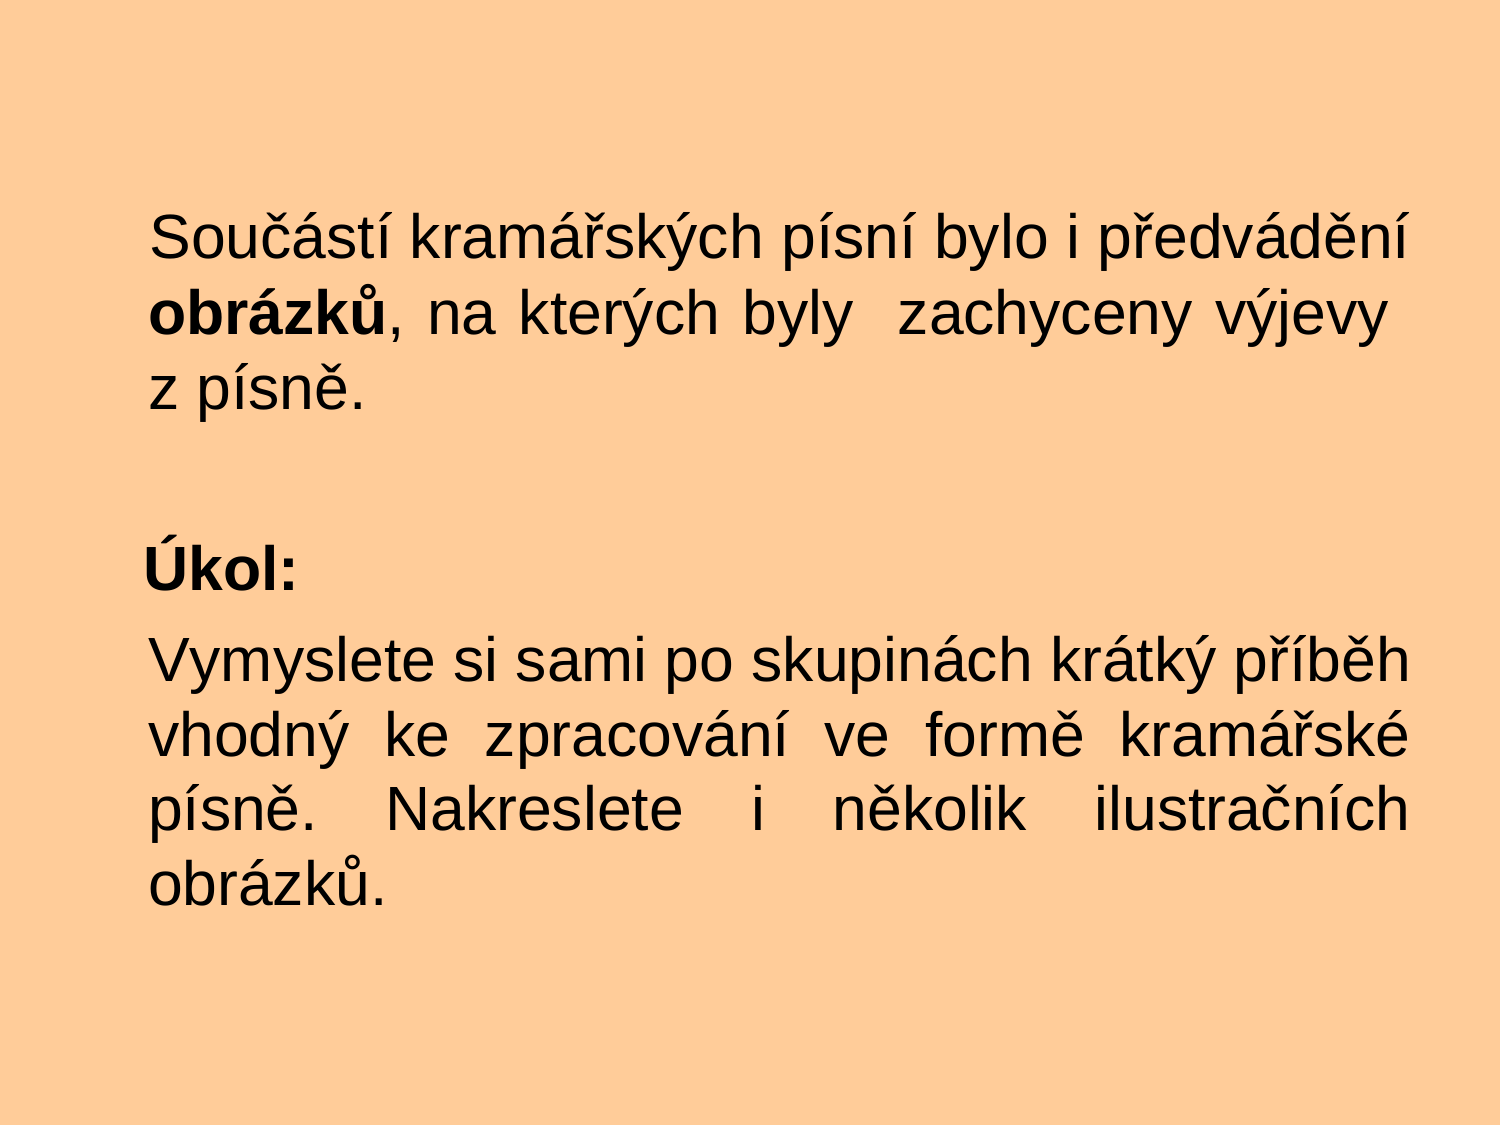

# Součástí kramářských písní bylo i předvádění obrázků, na kterých byly zachyceny výjevy z písně.
 Úkol:
 	Vymyslete si sami po skupinách krátký příběh vhodný ke zpracování ve formě kramářské písně. Nakreslete i několik ilustračních obrázků.